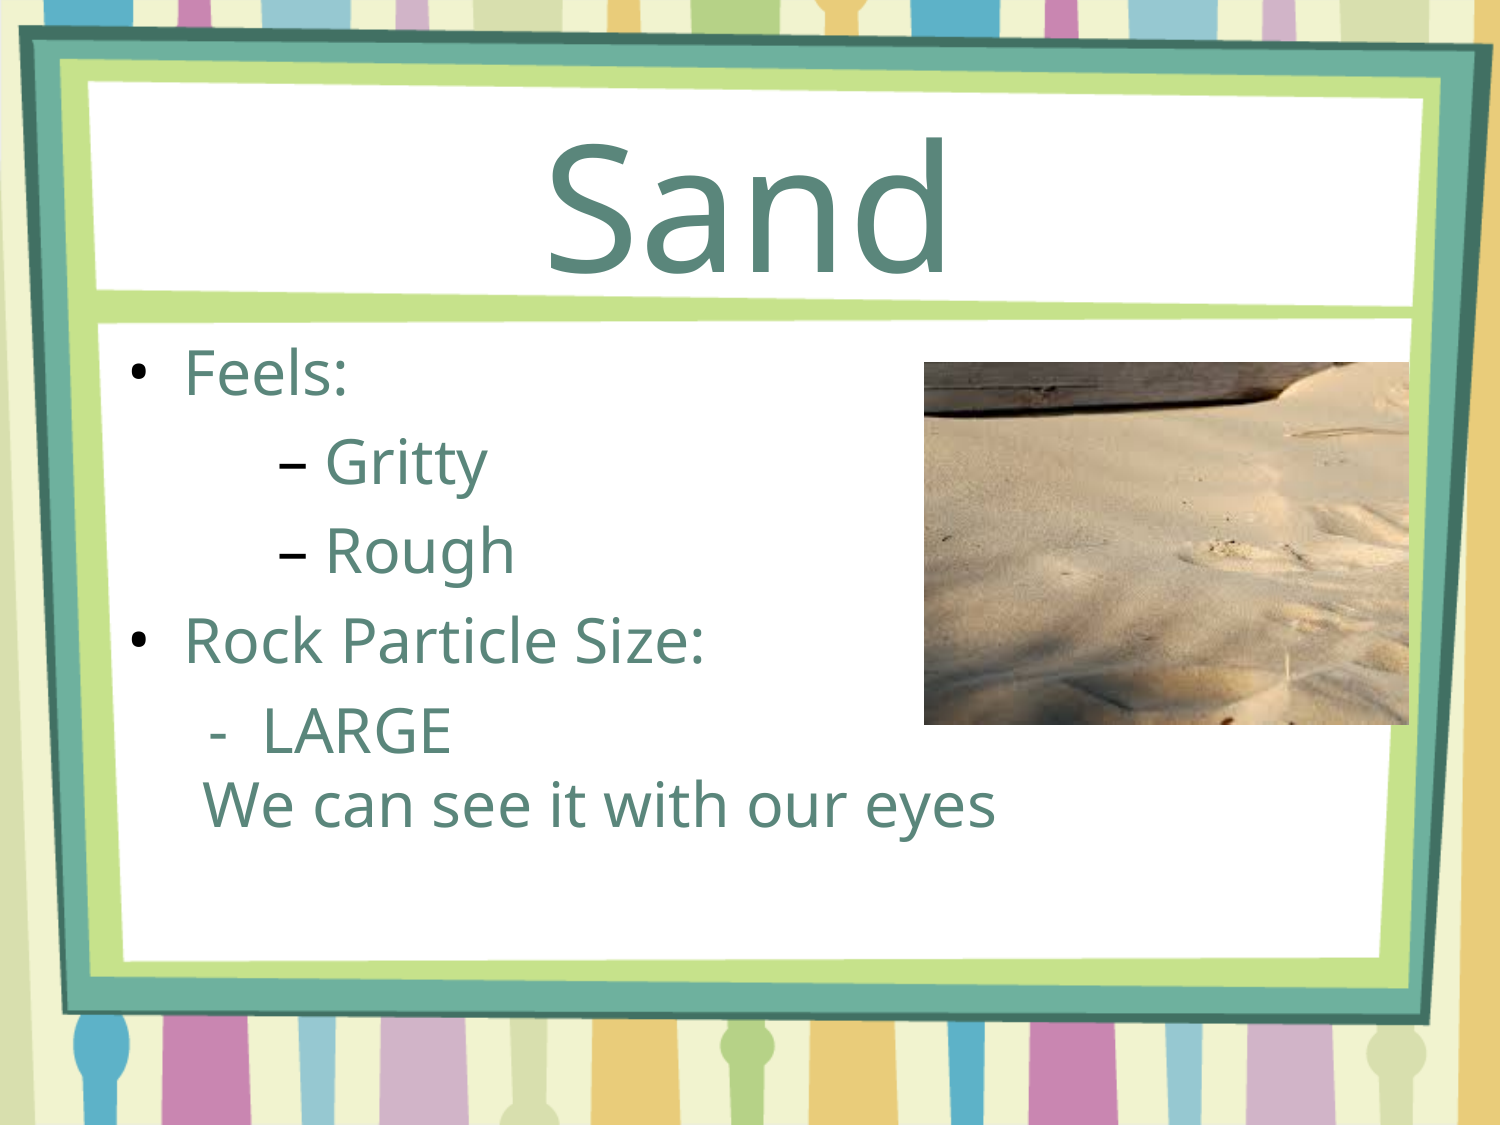

# Sand
Feels:
Gritty
Rough
Rock Particle Size:
 - LARGE
	We can see it with our eyes